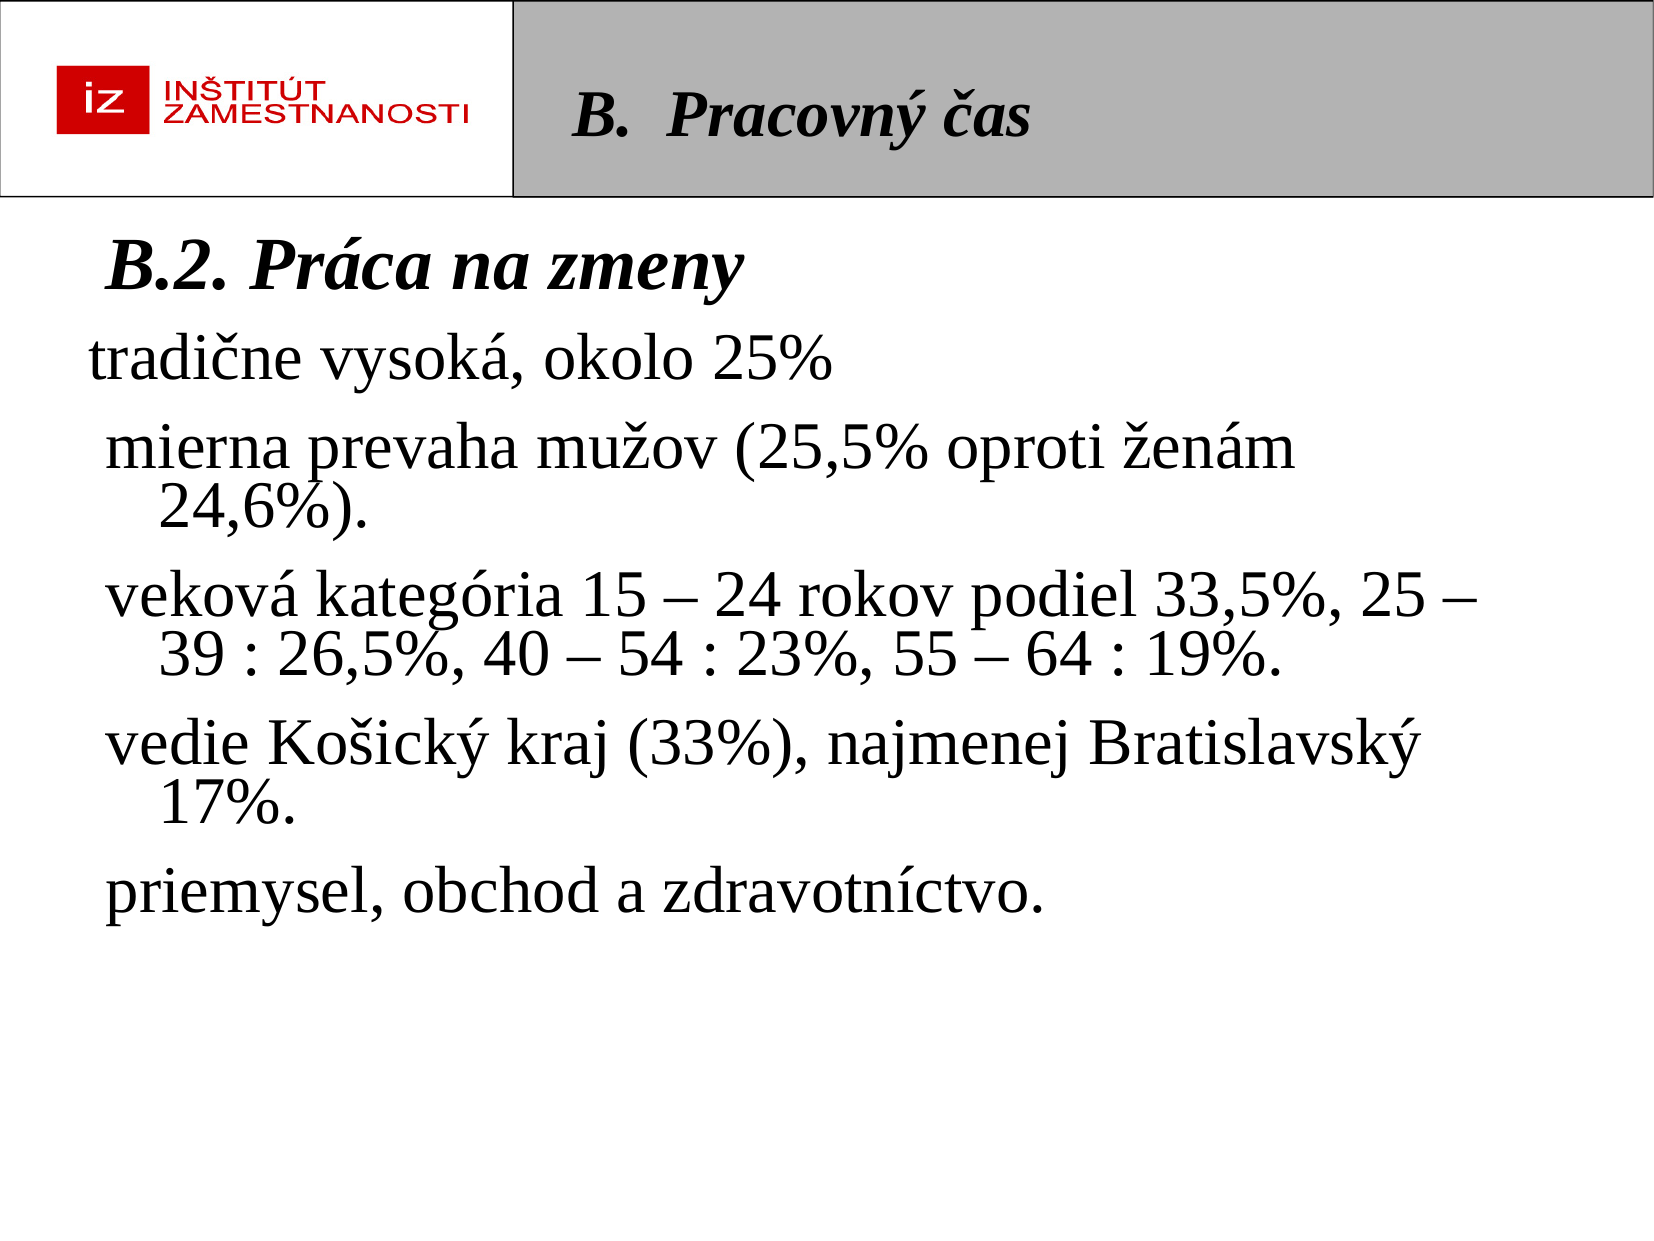

B. Pracovný čas
# B.2. Práca na zmeny
tradične vysoká, okolo 25%
mierna prevaha mužov (25,5% oproti ženám 24,6%).
veková kategória 15 – 24 rokov podiel 33,5%, 25 – 39 : 26,5%, 40 – 54 : 23%, 55 – 64 : 19%.
vedie Košický kraj (33%), najmenej Bratislavský 17%.
priemysel, obchod a zdravotníctvo.